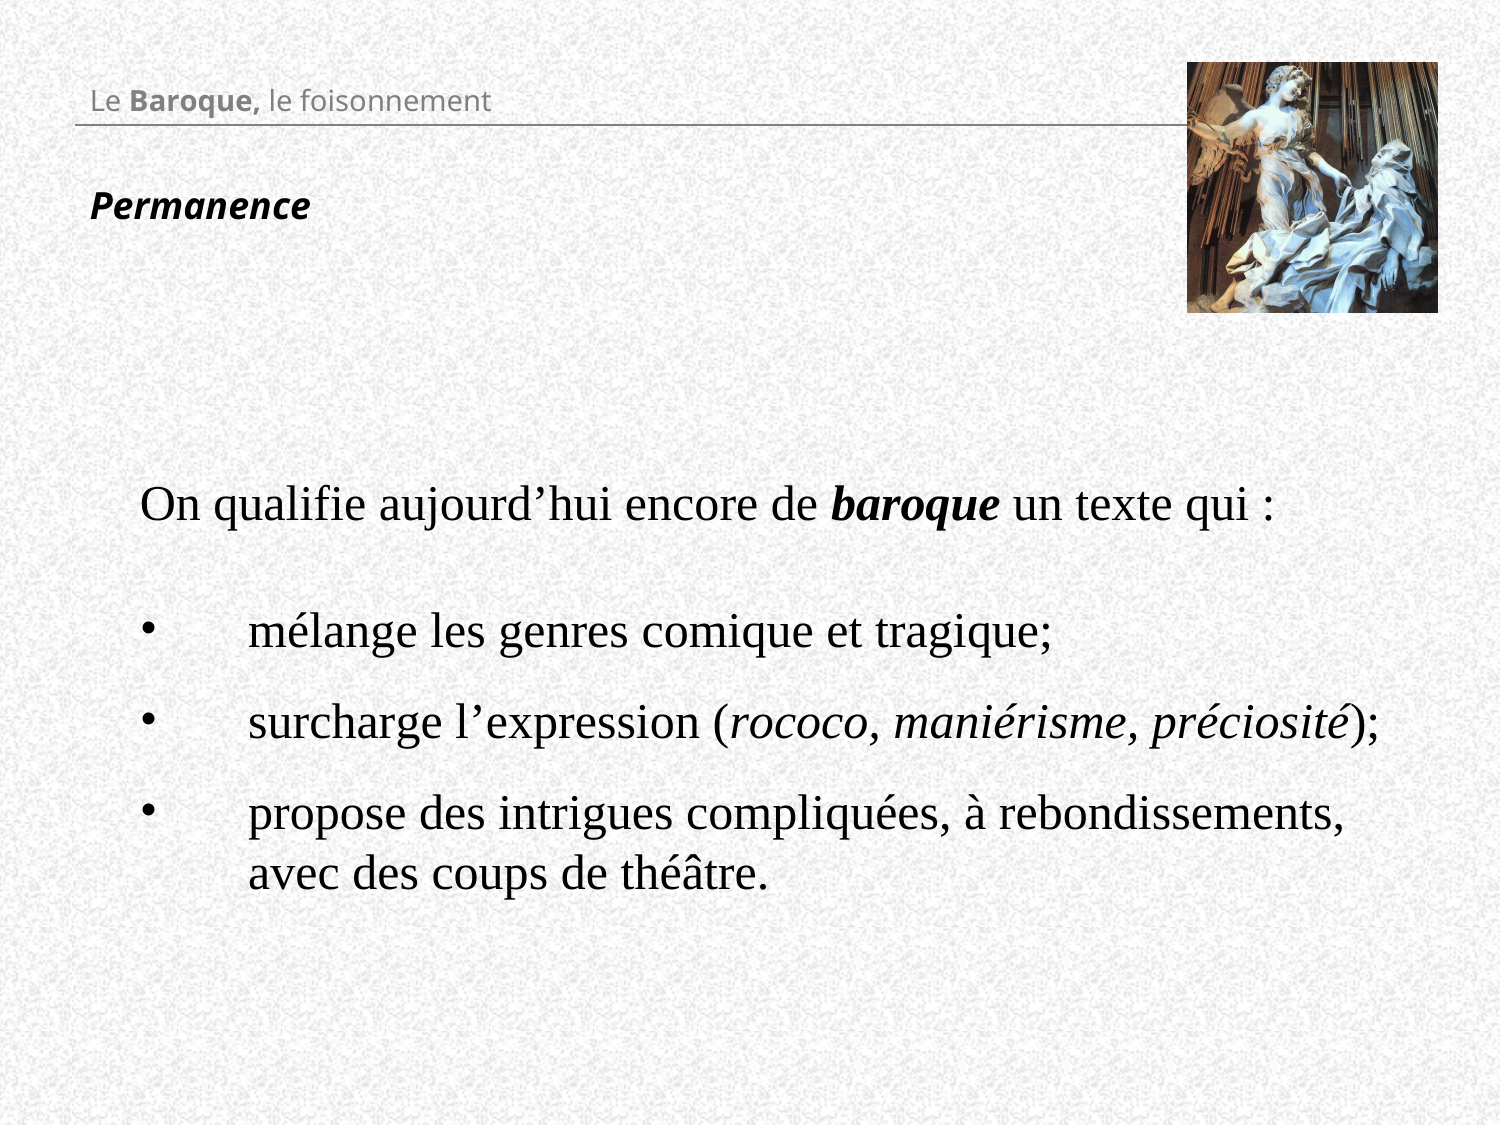

Le Baroque, le foisonnement
Permanence
On qualifie aujourd’hui encore de baroque un texte qui :
mélange les genres comique et tragique;
surcharge l’expression (rococo, maniérisme, préciosité);
propose des intrigues compliquées, à rebondissements, avec des coups de théâtre.